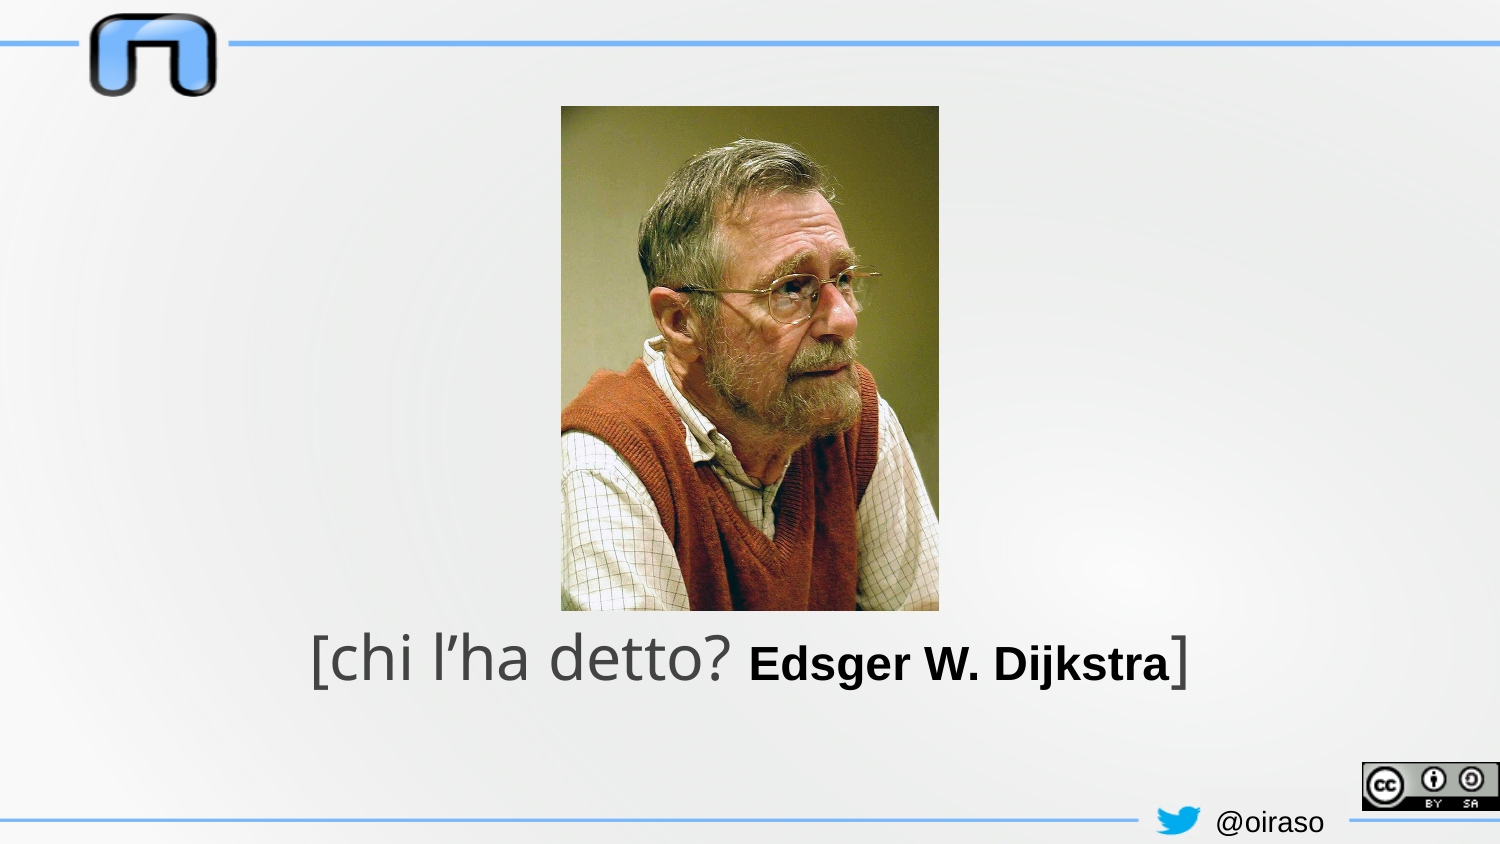

# [chi l’ha detto? Edsger W. Dijkstra]
@oirasor